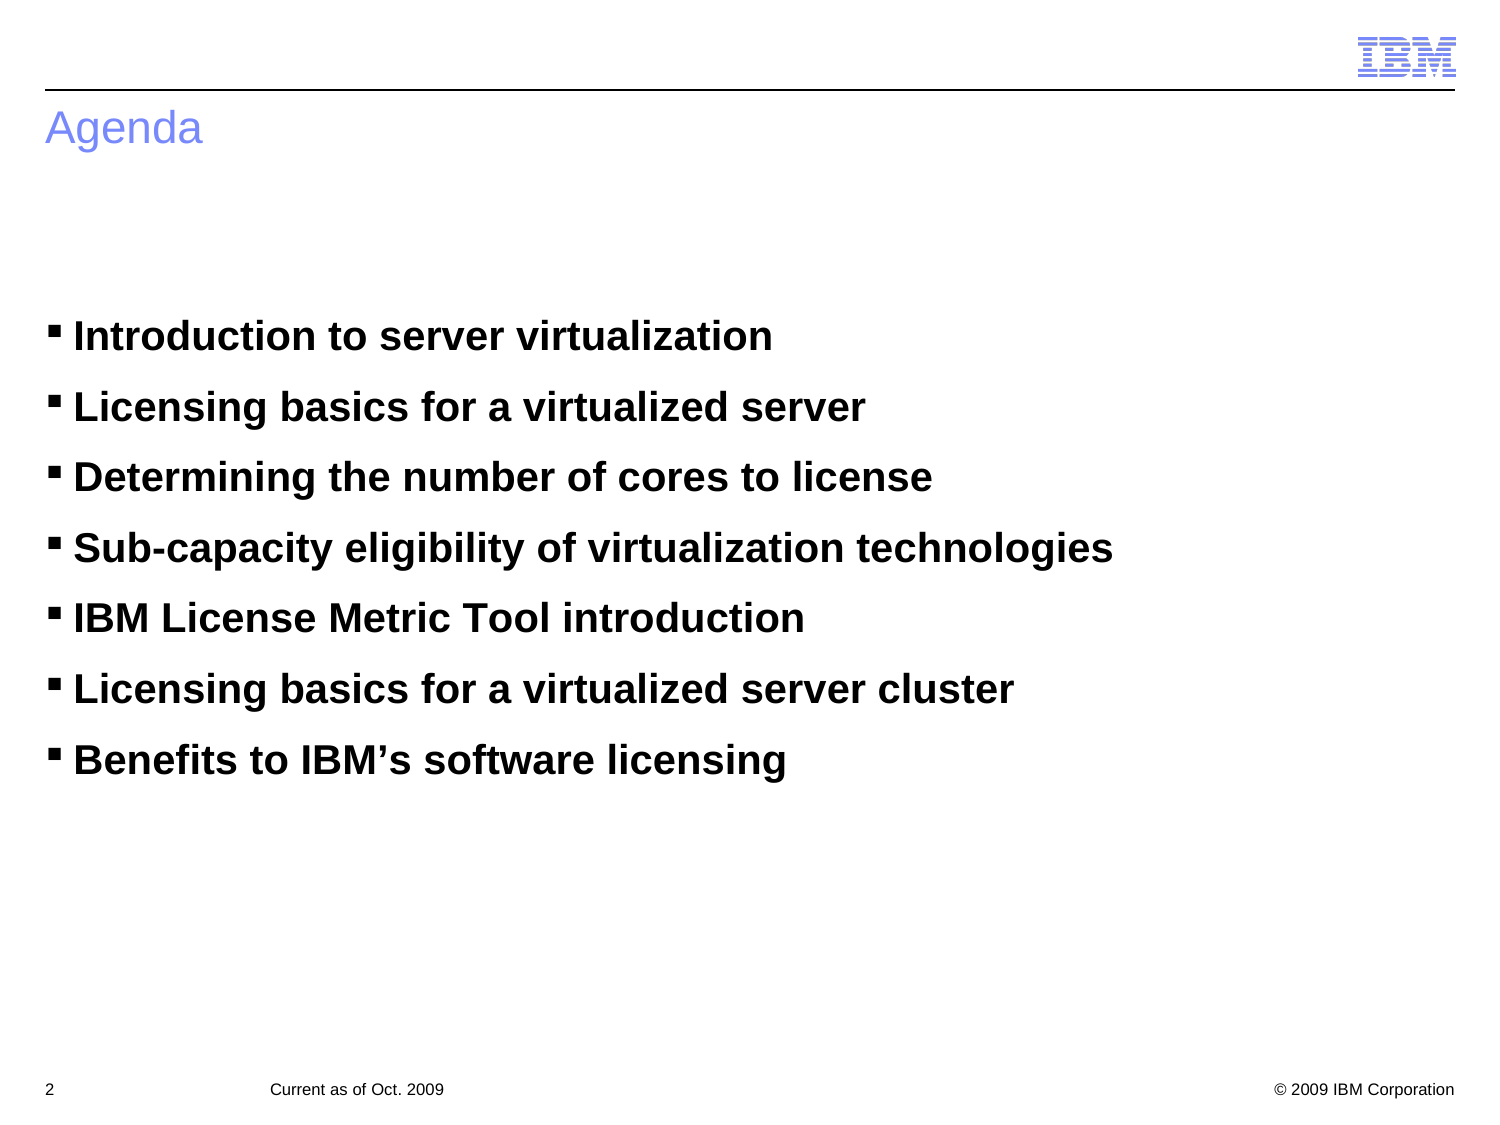

# Agenda
Introduction to server virtualization
Licensing basics for a virtualized server
Determining the number of cores to license
Sub-capacity eligibility of virtualization technologies
IBM License Metric Tool introduction
Licensing basics for a virtualized server cluster
Benefits to IBM’s software licensing
2
Current as of Oct. 2009